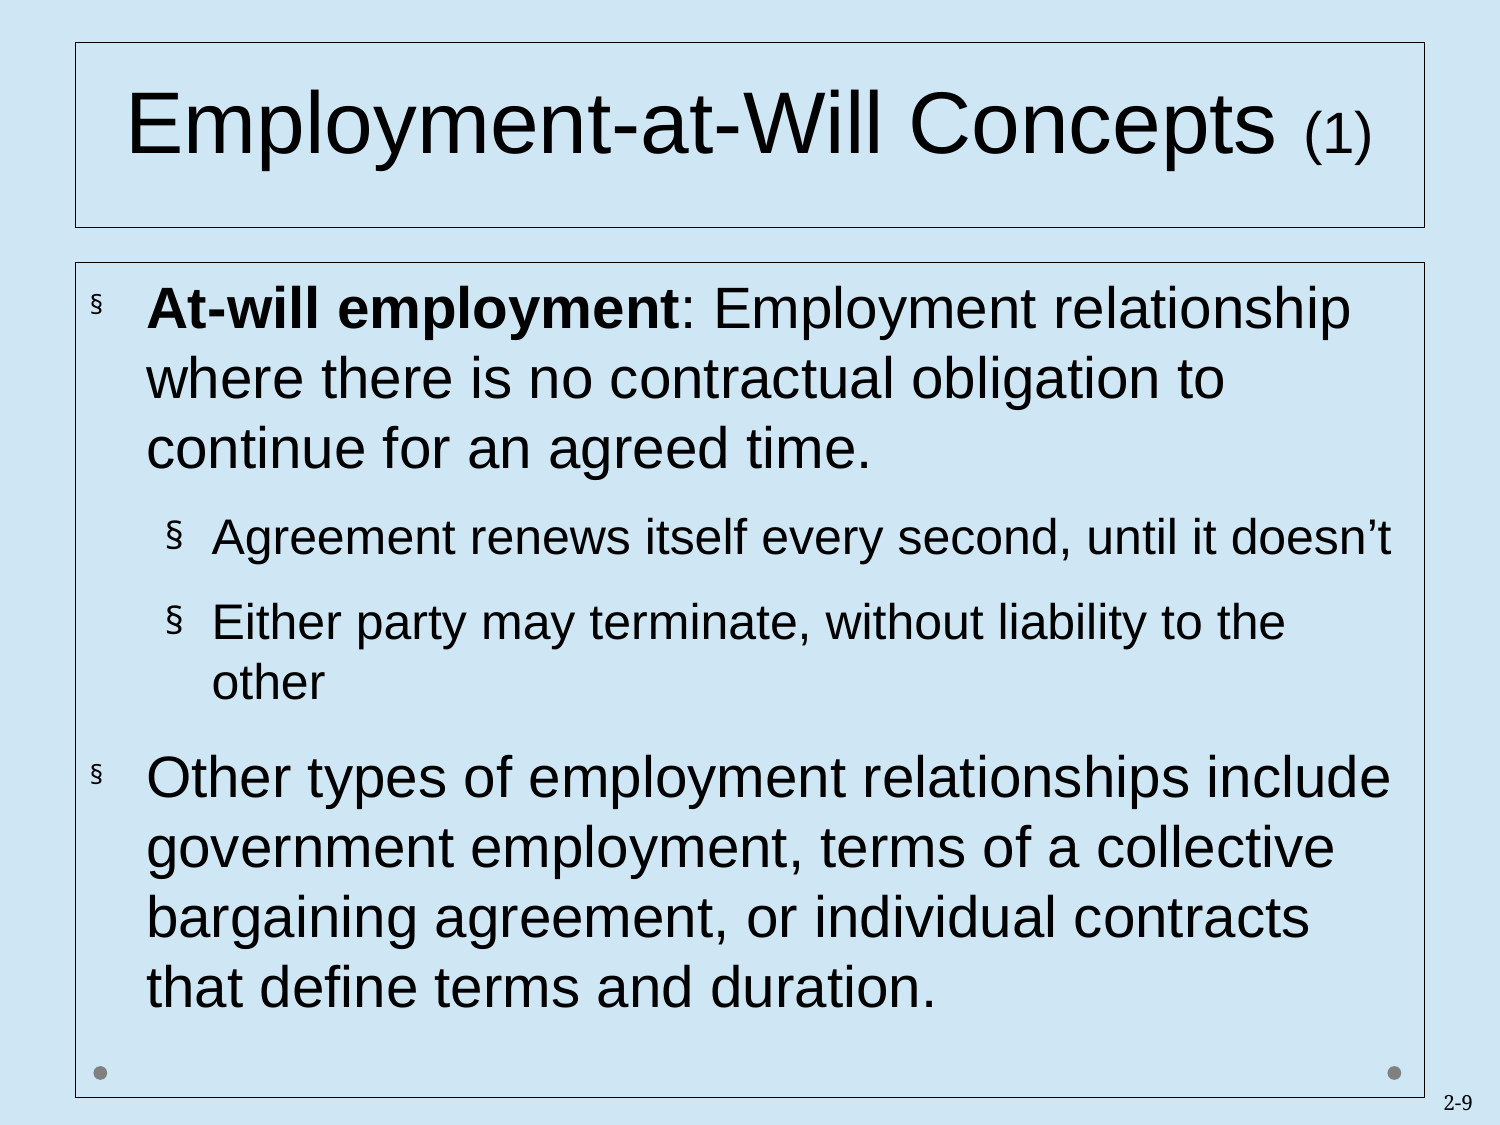

# Employment-at-Will Concepts (1)
At-will employment: Employment relationship where there is no contractual obligation to continue for an agreed time.
Agreement renews itself every second, until it doesn’t
Either party may terminate, without liability to the other
Other types of employment relationships include government employment, terms of a collective bargaining agreement, or individual contracts that define terms and duration.